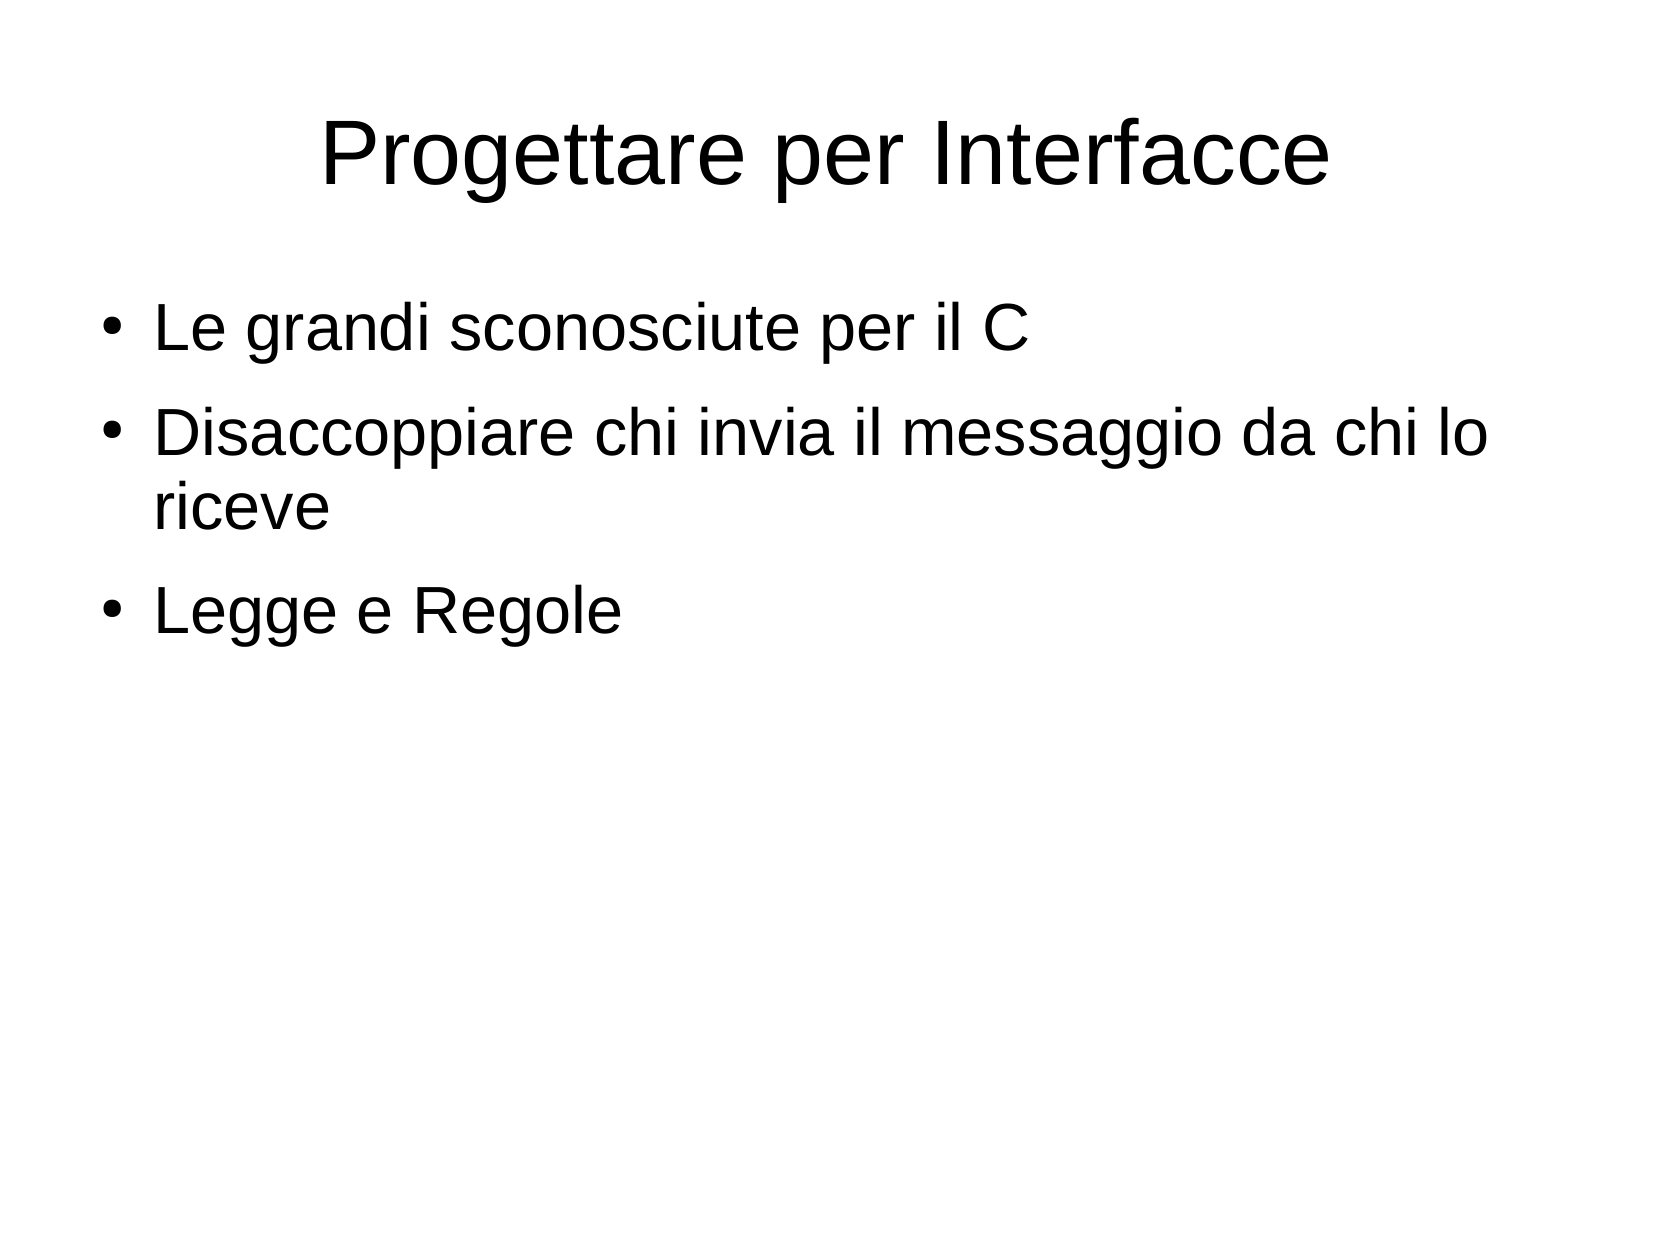

# Progettare per Interfacce
Le grandi sconosciute per il C
Disaccoppiare chi invia il messaggio da chi lo riceve
Legge e Regole